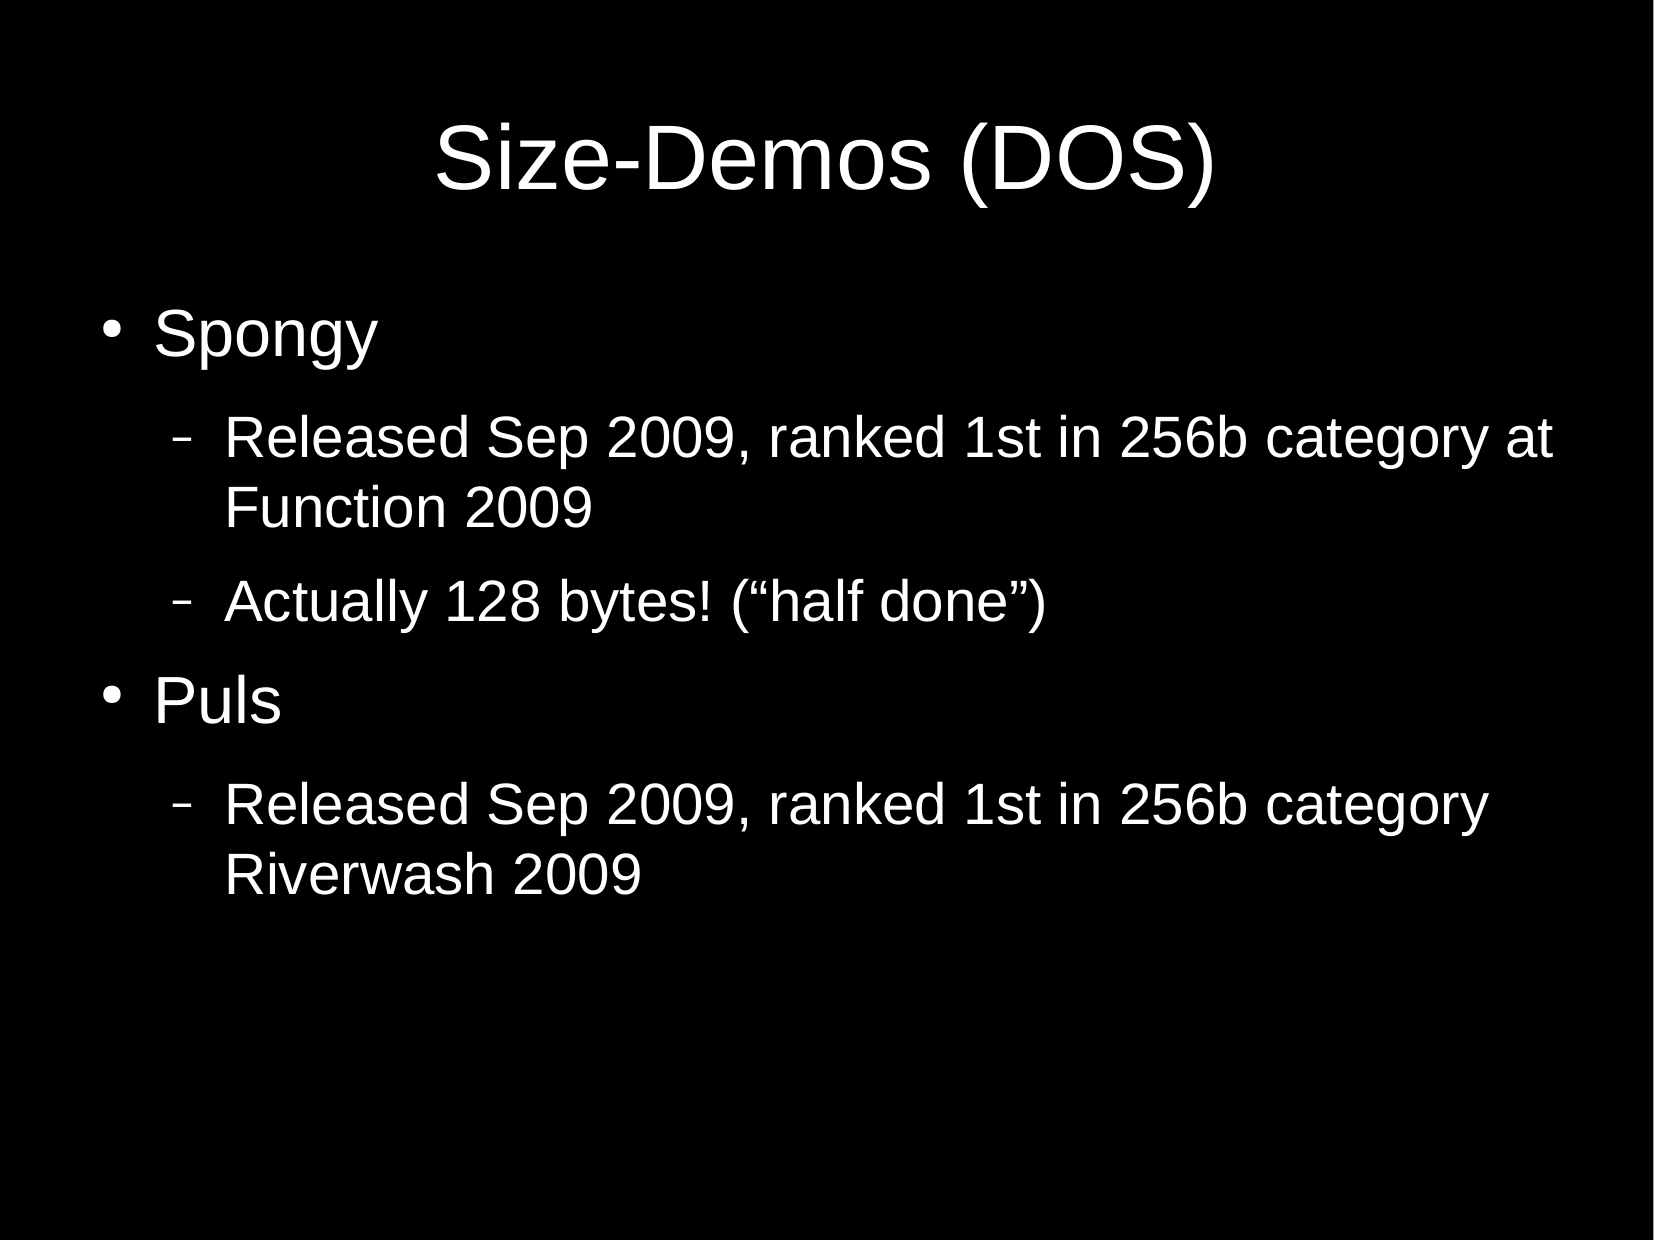

# Size-Demos (DOS)
Spongy
Released Sep 2009, ranked 1st in 256b category at Function 2009
Actually 128 bytes! (“half done”)
Puls
Released Sep 2009, ranked 1st in 256b category Riverwash 2009